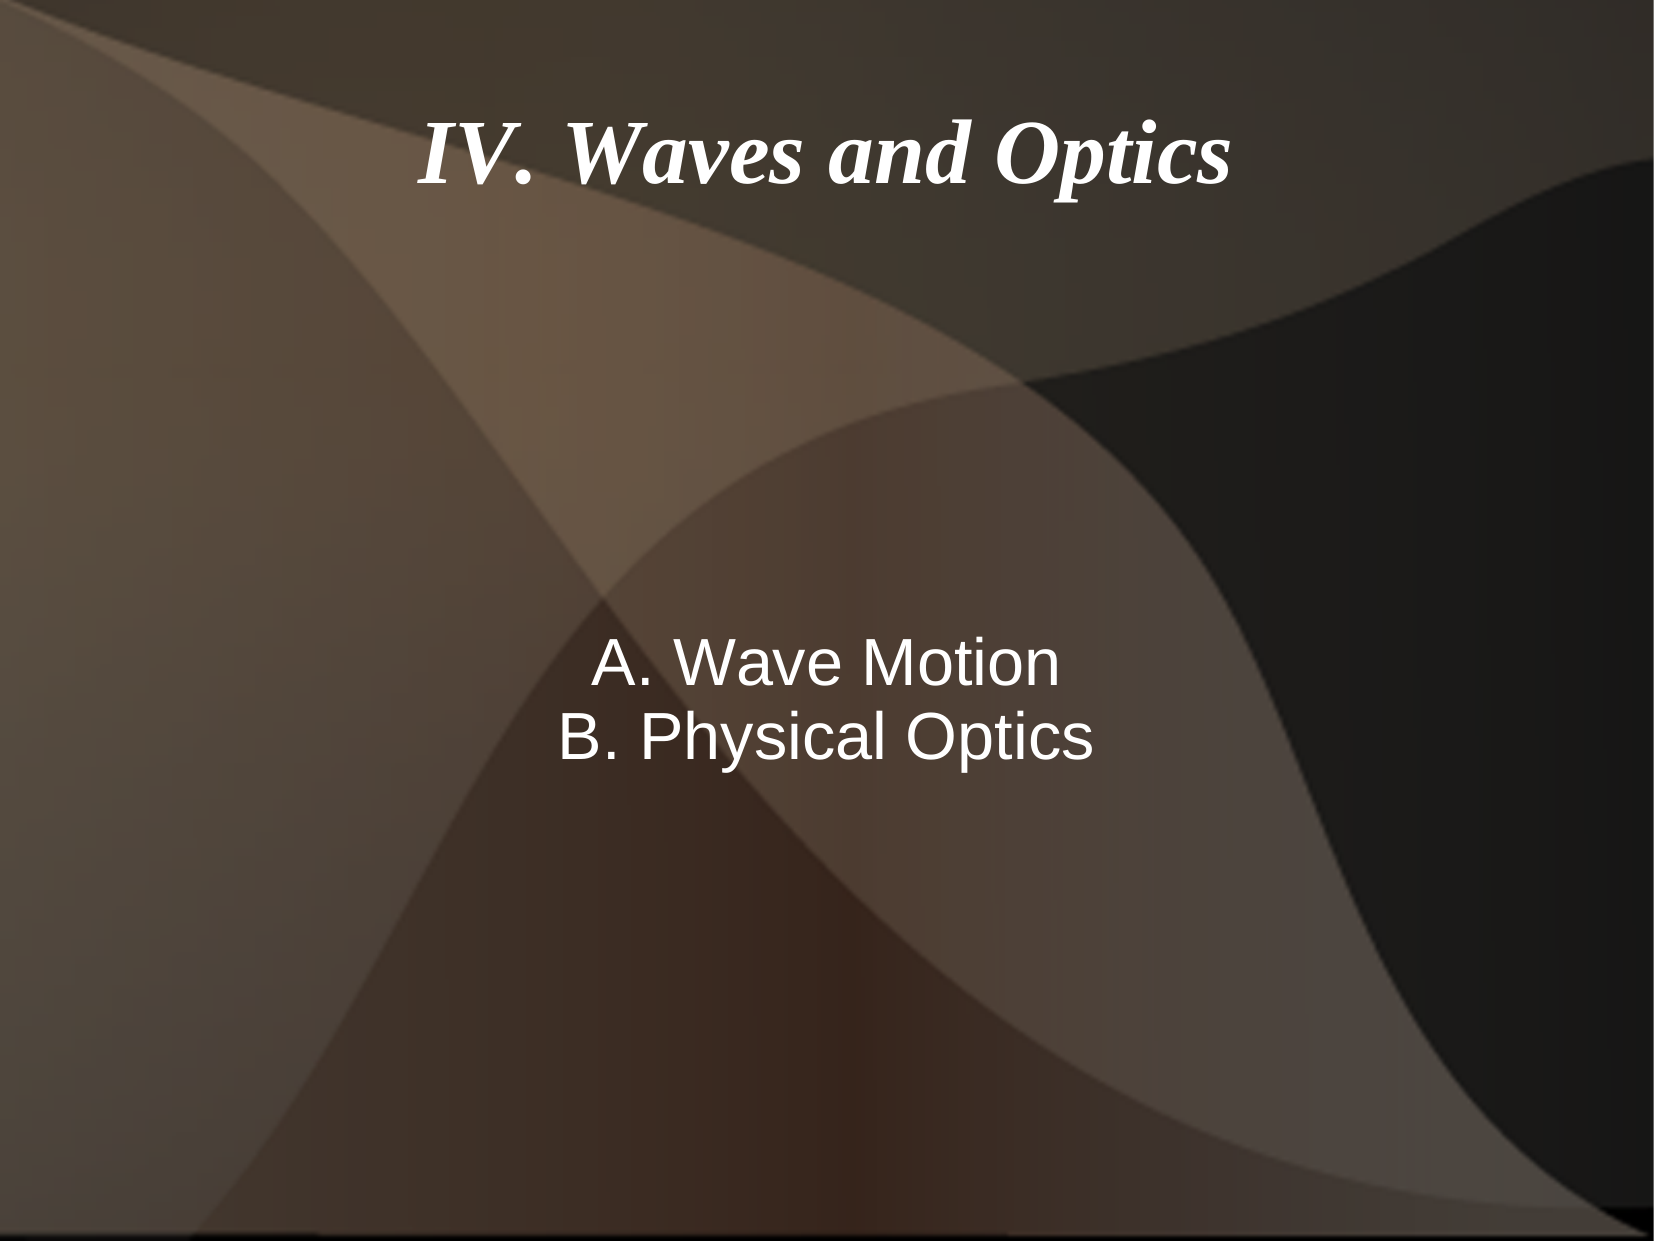

# IV. Waves and Optics
A. Wave Motion
B. Physical Optics